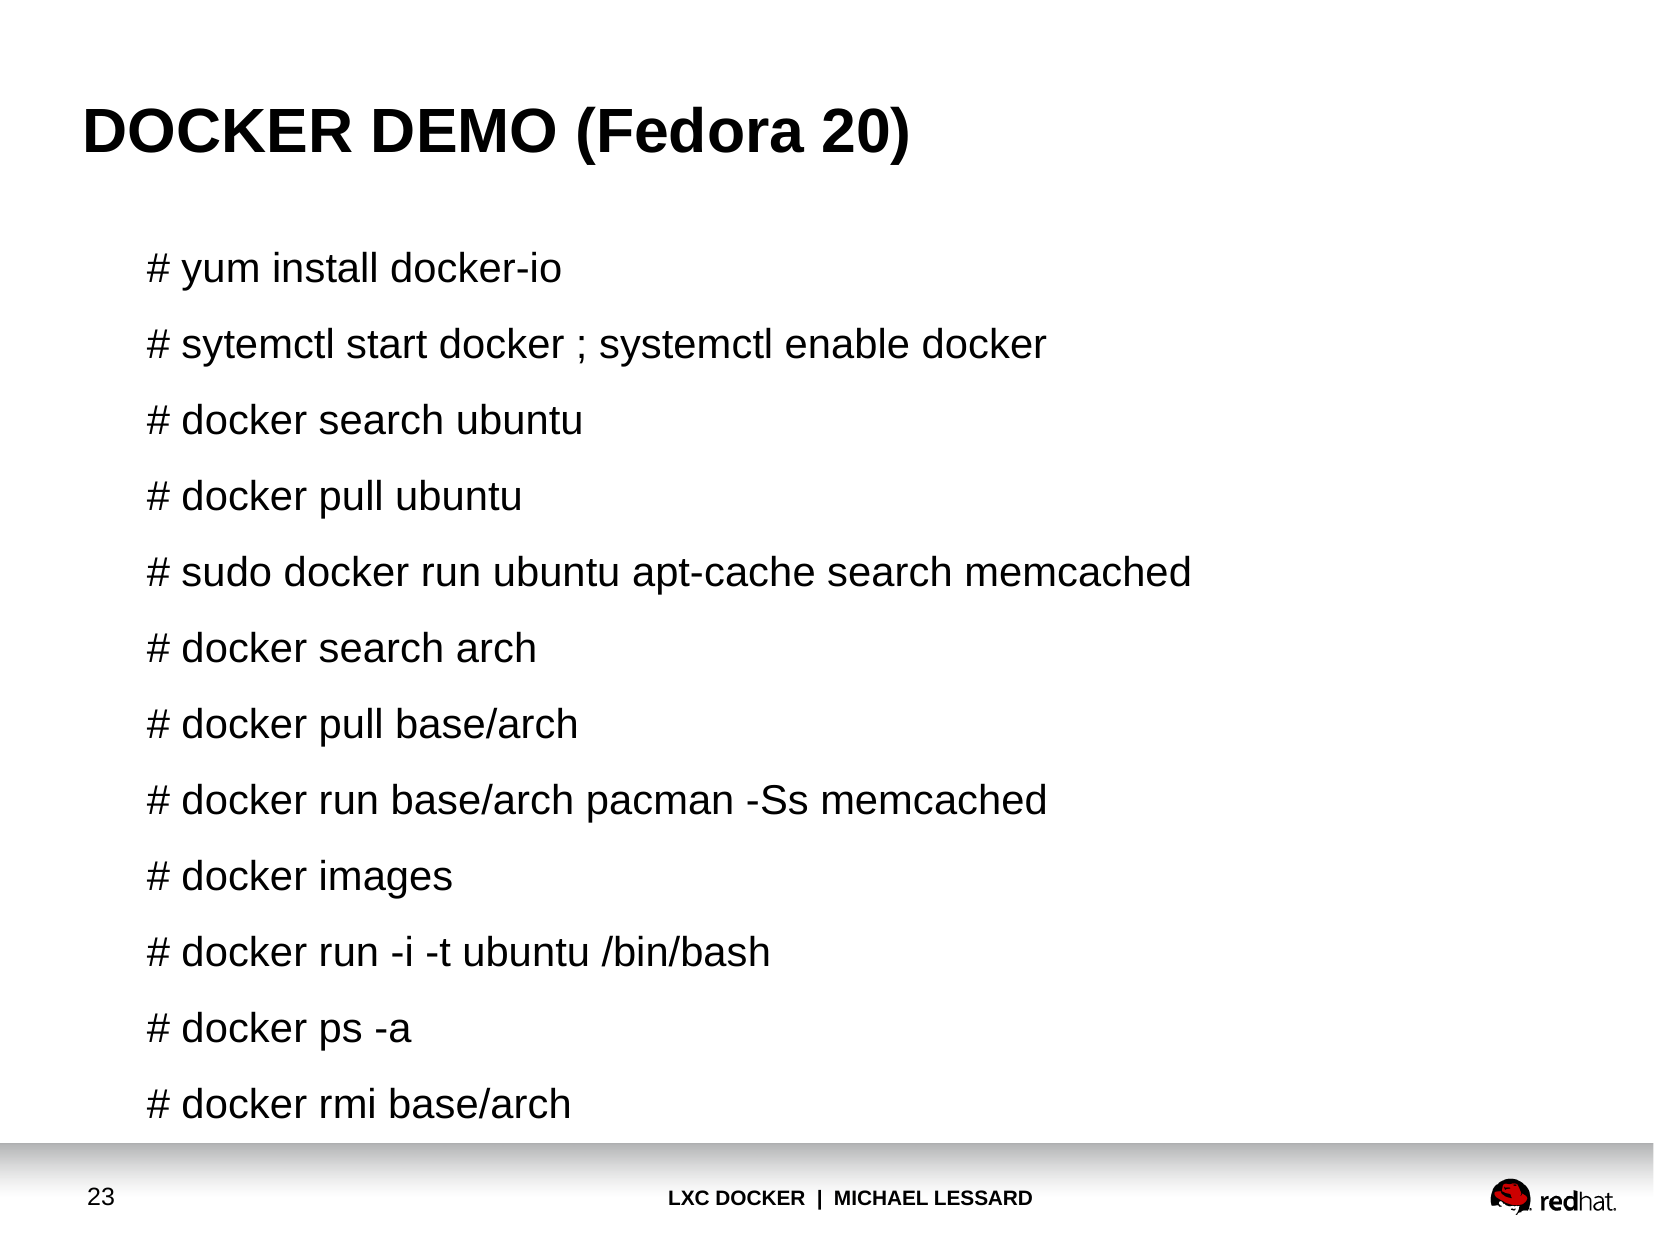

# DOCKER DEMO (Fedora 20)
# yum install docker-io
# sytemctl start docker ; systemctl enable docker
# docker search ubuntu
# docker pull ubuntu
# sudo docker run ubuntu apt-cache search memcached
# docker search arch
# docker pull base/arch
# docker run base/arch pacman -Ss memcached
# docker images
# docker run -i -t ubuntu /bin/bash
# docker ps -a
# docker rmi base/arch